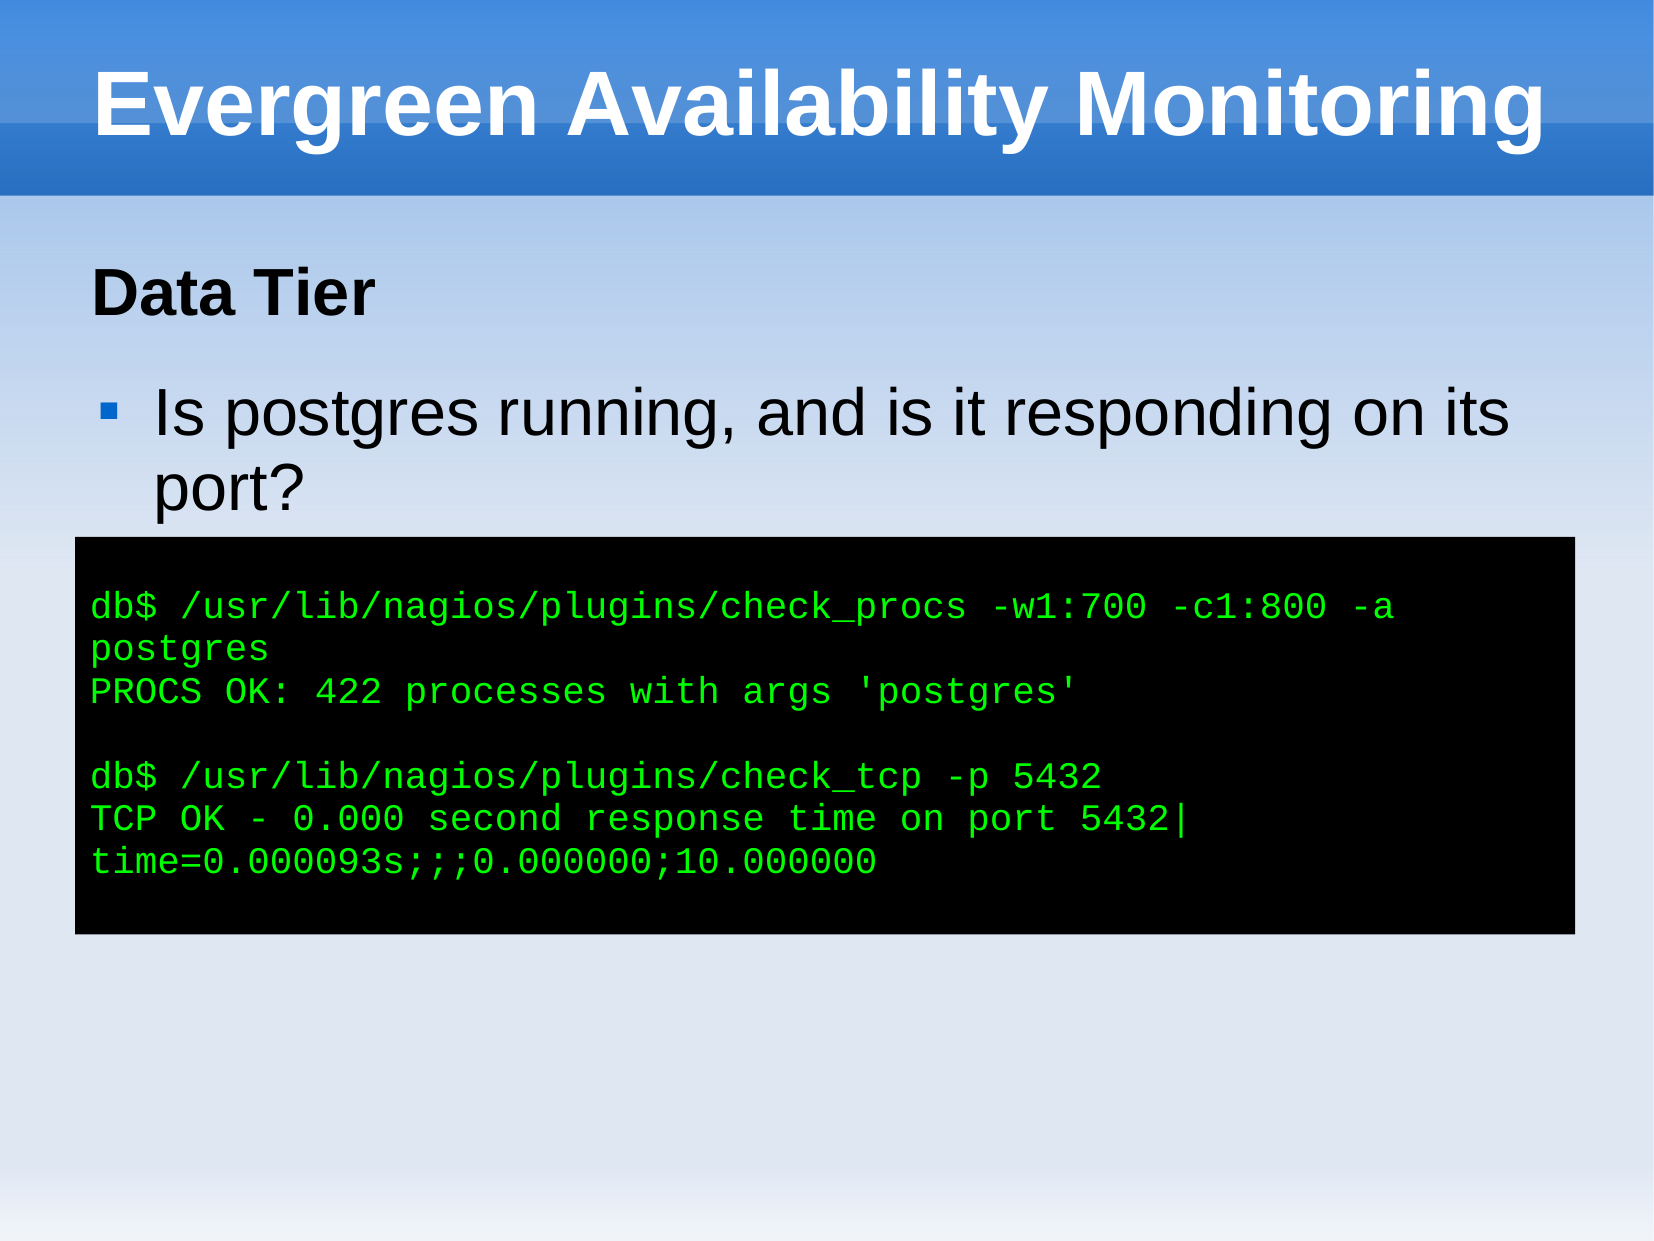

# Evergreen Availability Monitoring
Data Tier
Is postgres running, and is it responding on its port?
db$ /usr/lib/nagios/plugins/check_procs -w1:700 -c1:800 -a postgres
PROCS OK: 422 processes with args 'postgres'
db$ /usr/lib/nagios/plugins/check_tcp -p 5432
TCP OK - 0.000 second response time on port 5432|time=0.000093s;;;0.000000;10.000000